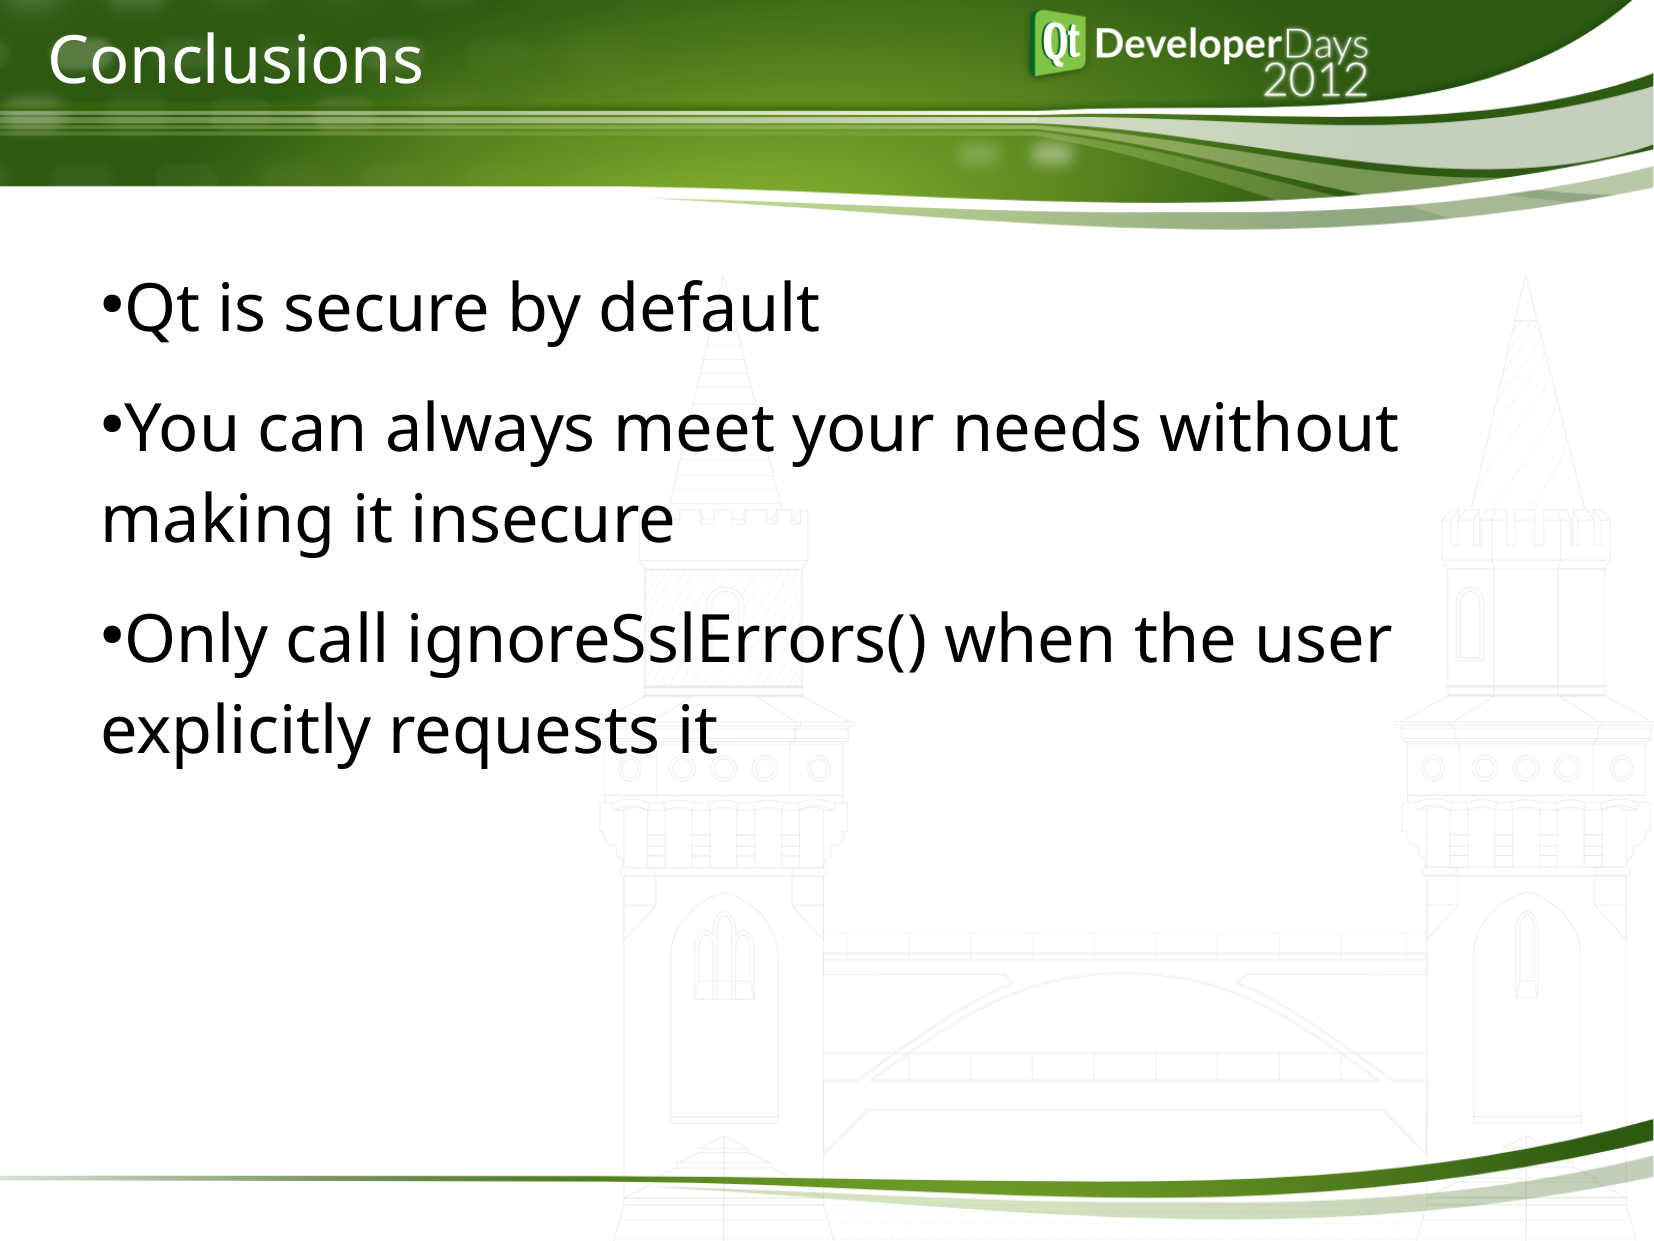

# Conclusions
Qt is secure by default
You can always meet your needs without making it insecure
Only call ignoreSslErrors() when the user explicitly requests it